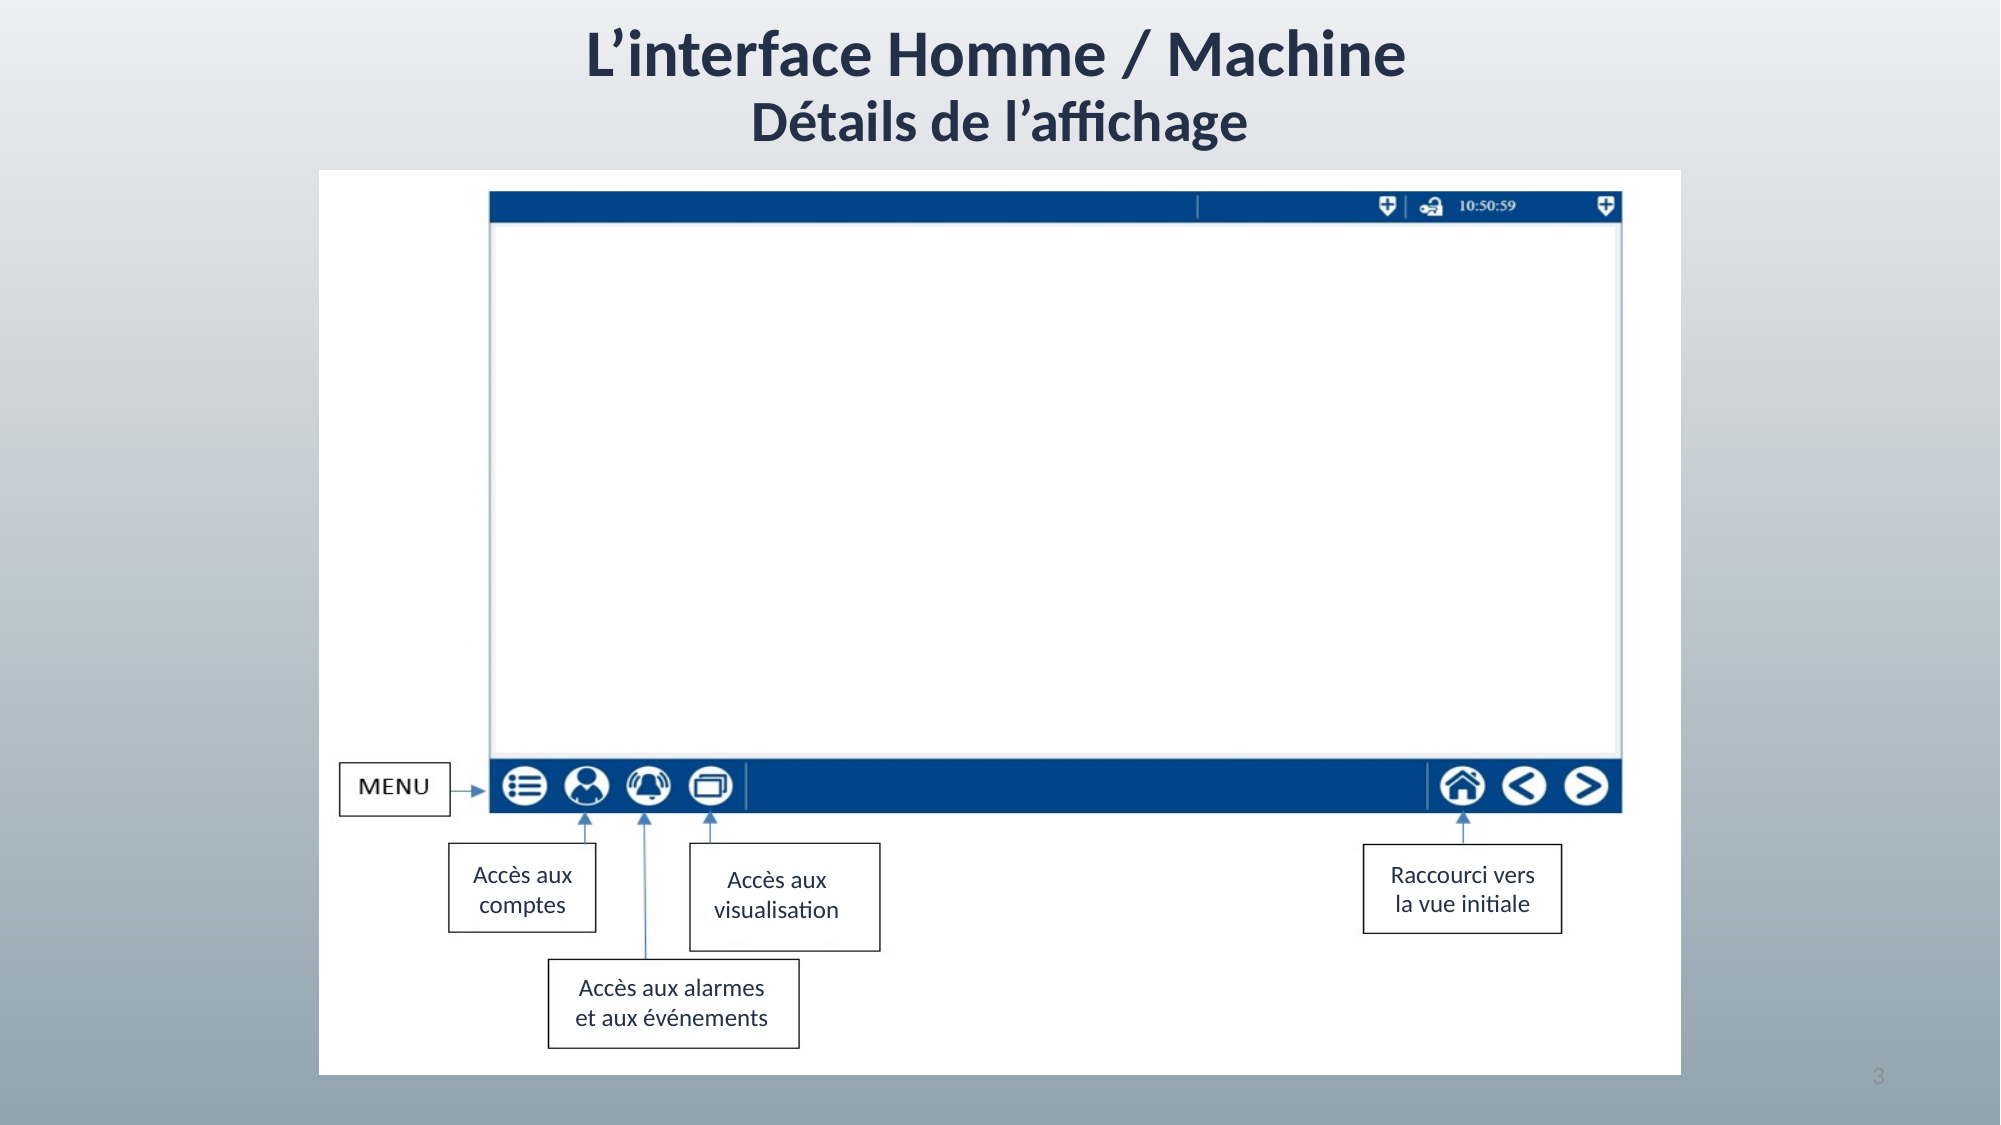

L’interface Homme / Machine
Détails de l’affichage
Accès aux visualisation
Raccourci vers la vue initiale
Accès aux comptes
Accès aux alarmes et aux événements
3